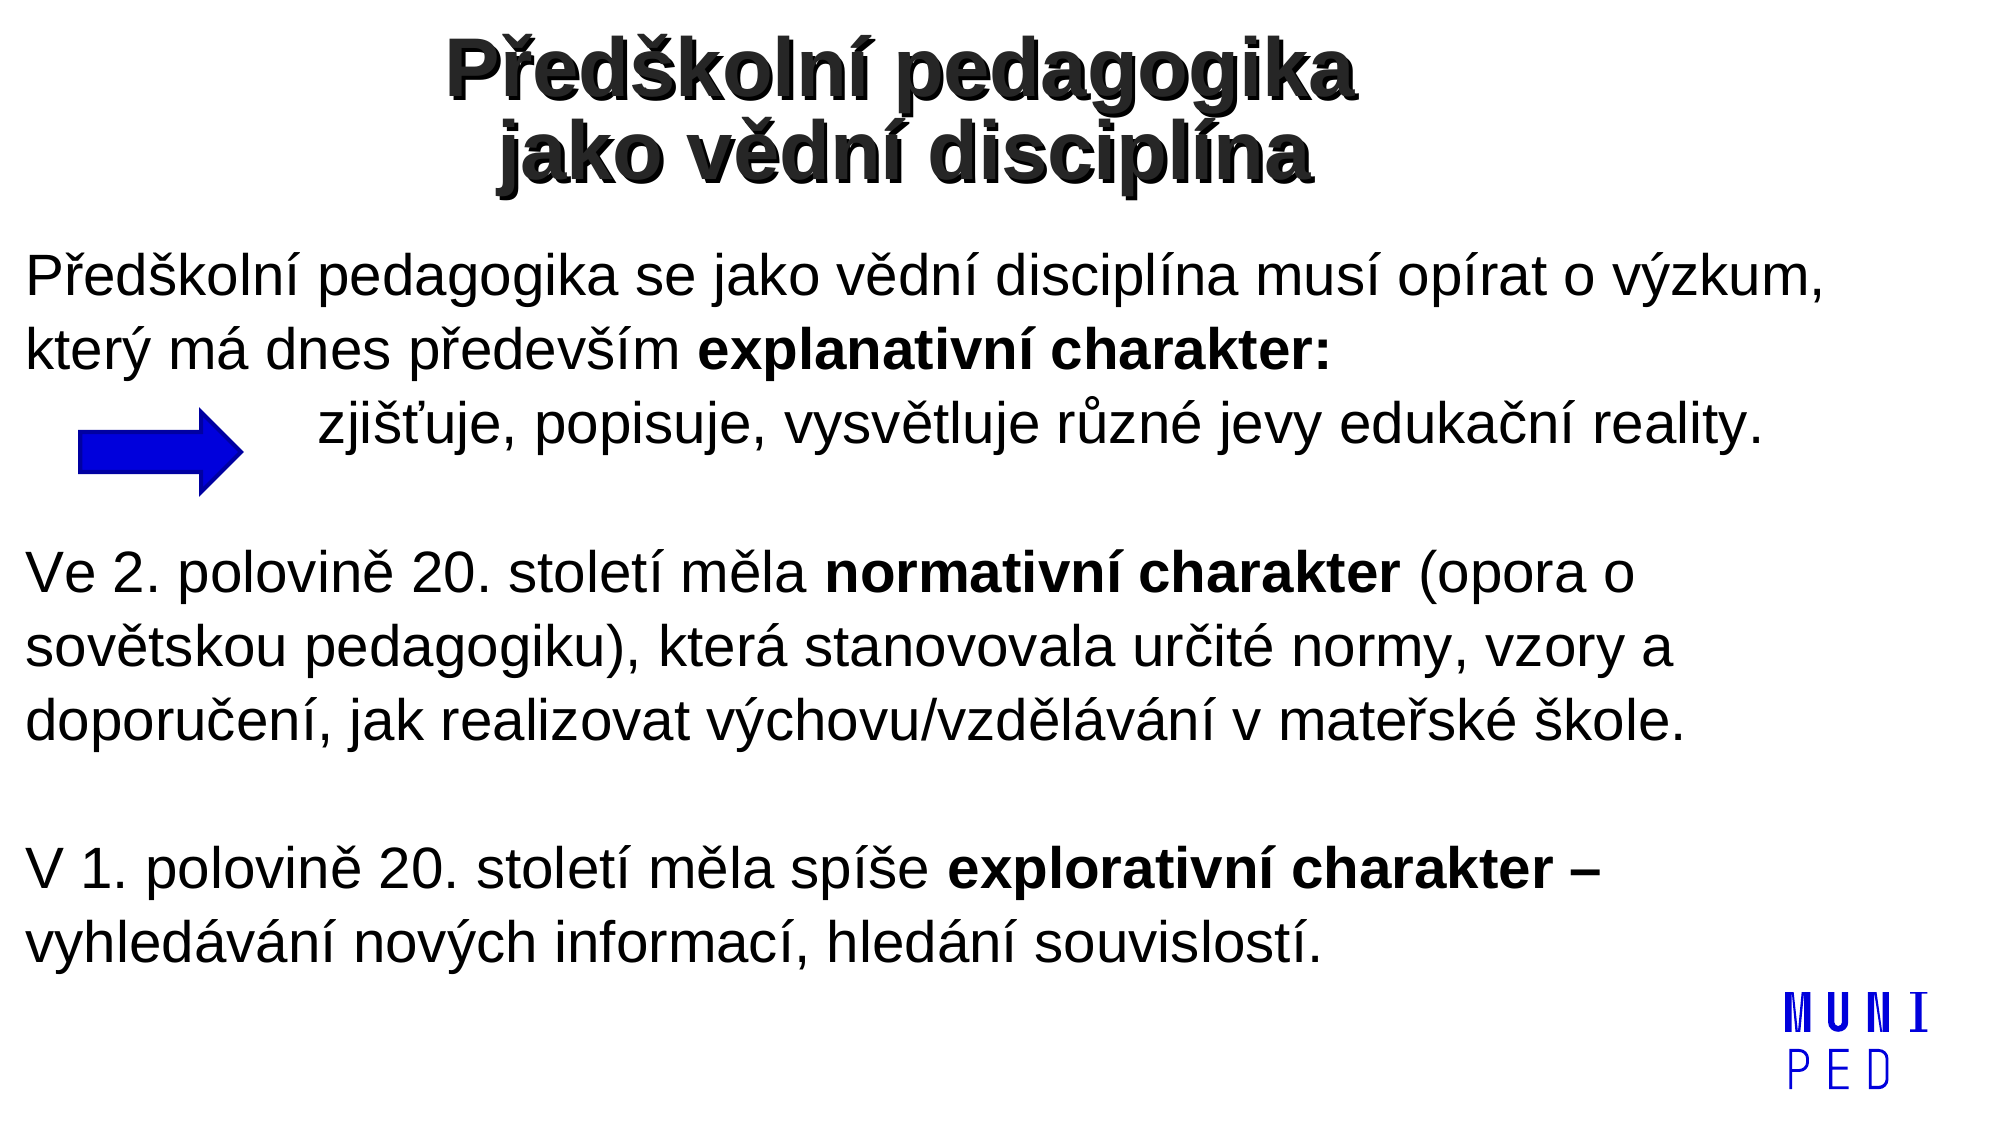

# Předškolní pedagogika jako vědní disciplína
Předškolní pedagogika se jako vědní disciplína musí opírat o výzkum, který má dnes především explanativní charakter:
 zjišťuje, popisuje, vysvětluje různé jevy edukační reality.
Ve 2. polovině 20. století měla normativní charakter (opora o sovětskou pedagogiku), která stanovovala určité normy, vzory a doporučení, jak realizovat výchovu/vzdělávání v mateřské škole.
V 1. polovině 20. století měla spíše explorativní charakter – vyhledávání nových informací, hledání souvislostí.